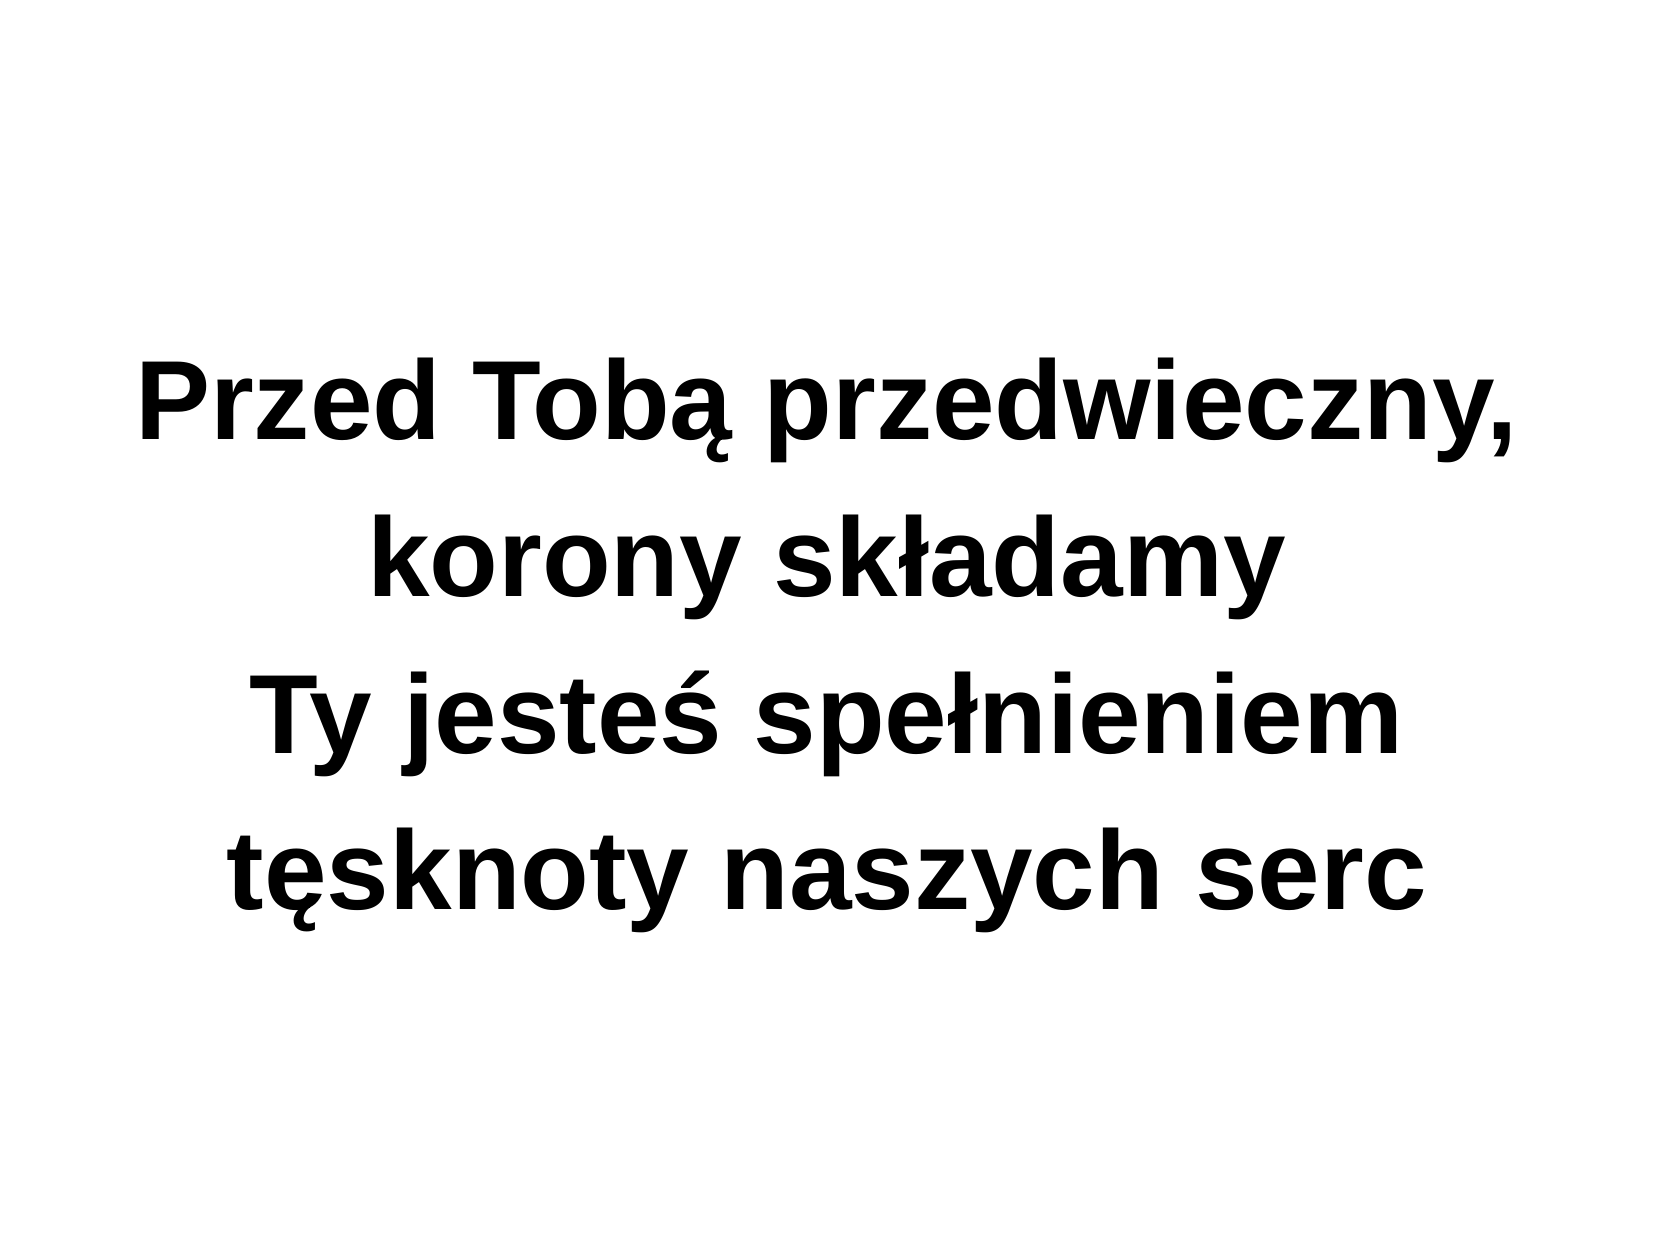

# Przed Tobą przedwieczny, korony składamy
Ty jesteś spełnieniem
tęsknoty naszych serc